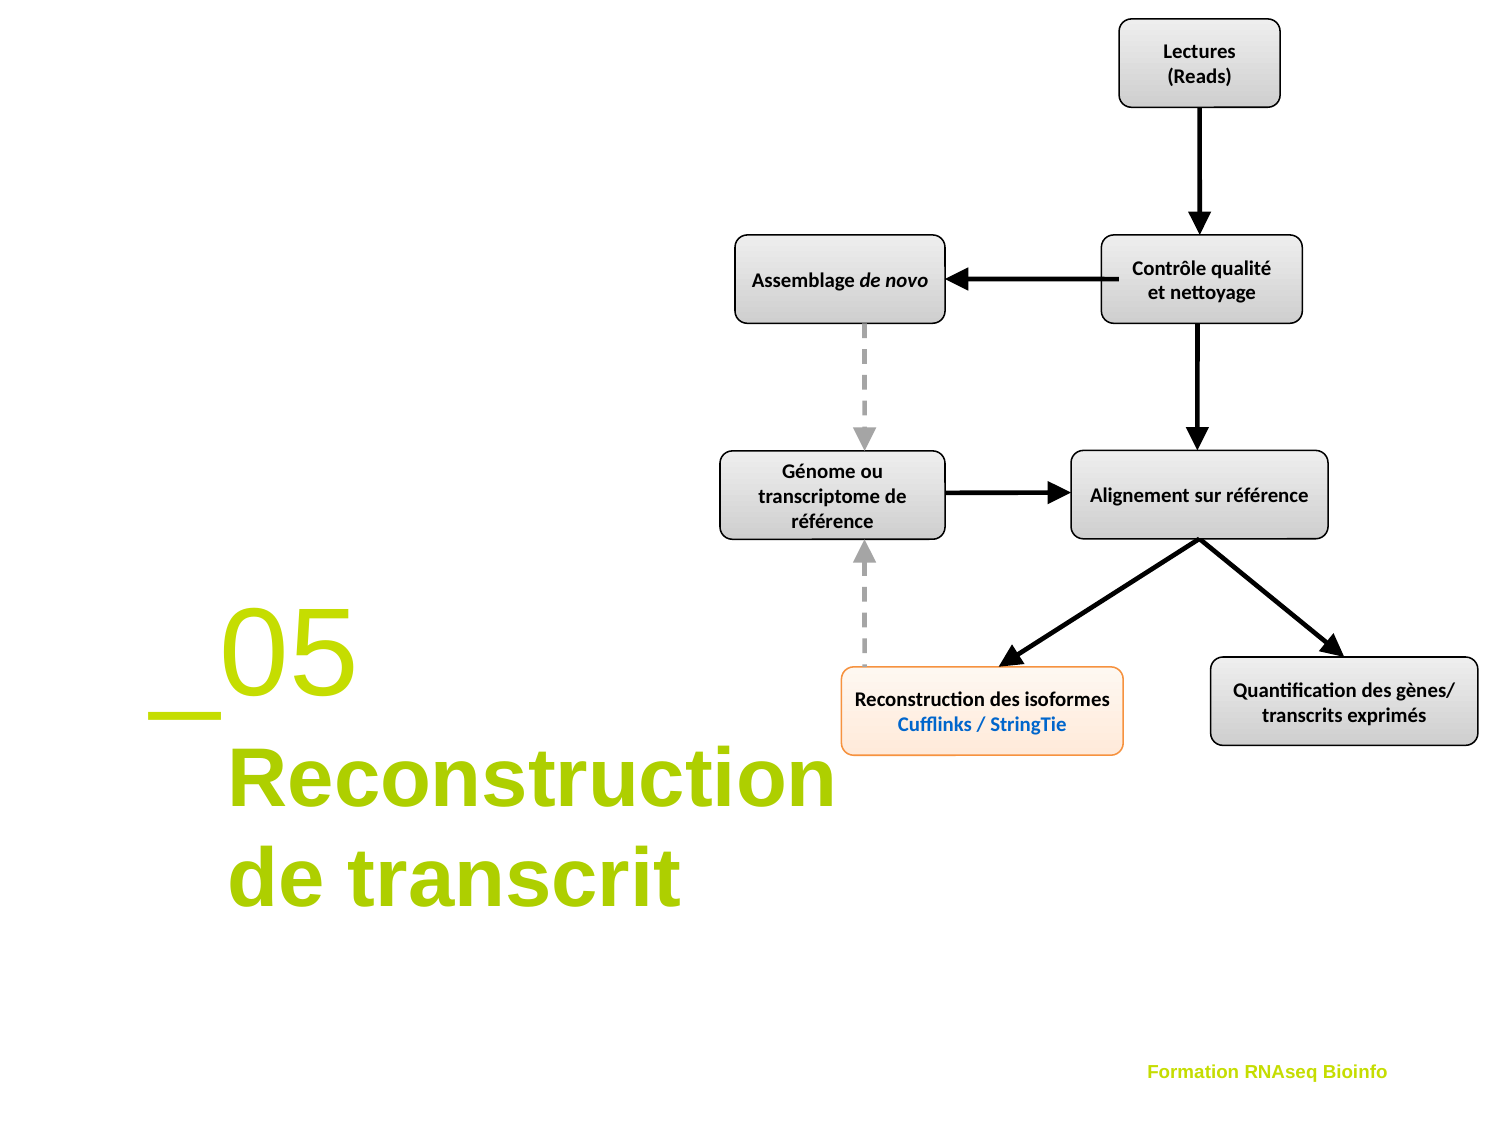

Lectures
(Reads)
Assemblage de novo
Contrôle qualité
et nettoyage
Alignement sur référence
Génome ou transcriptome de référence
_05
Quantification des gènes/ transcrits exprimés
Reconstruction des isoformes
Cufflinks / StringTie
Reconstruction
de transcrit